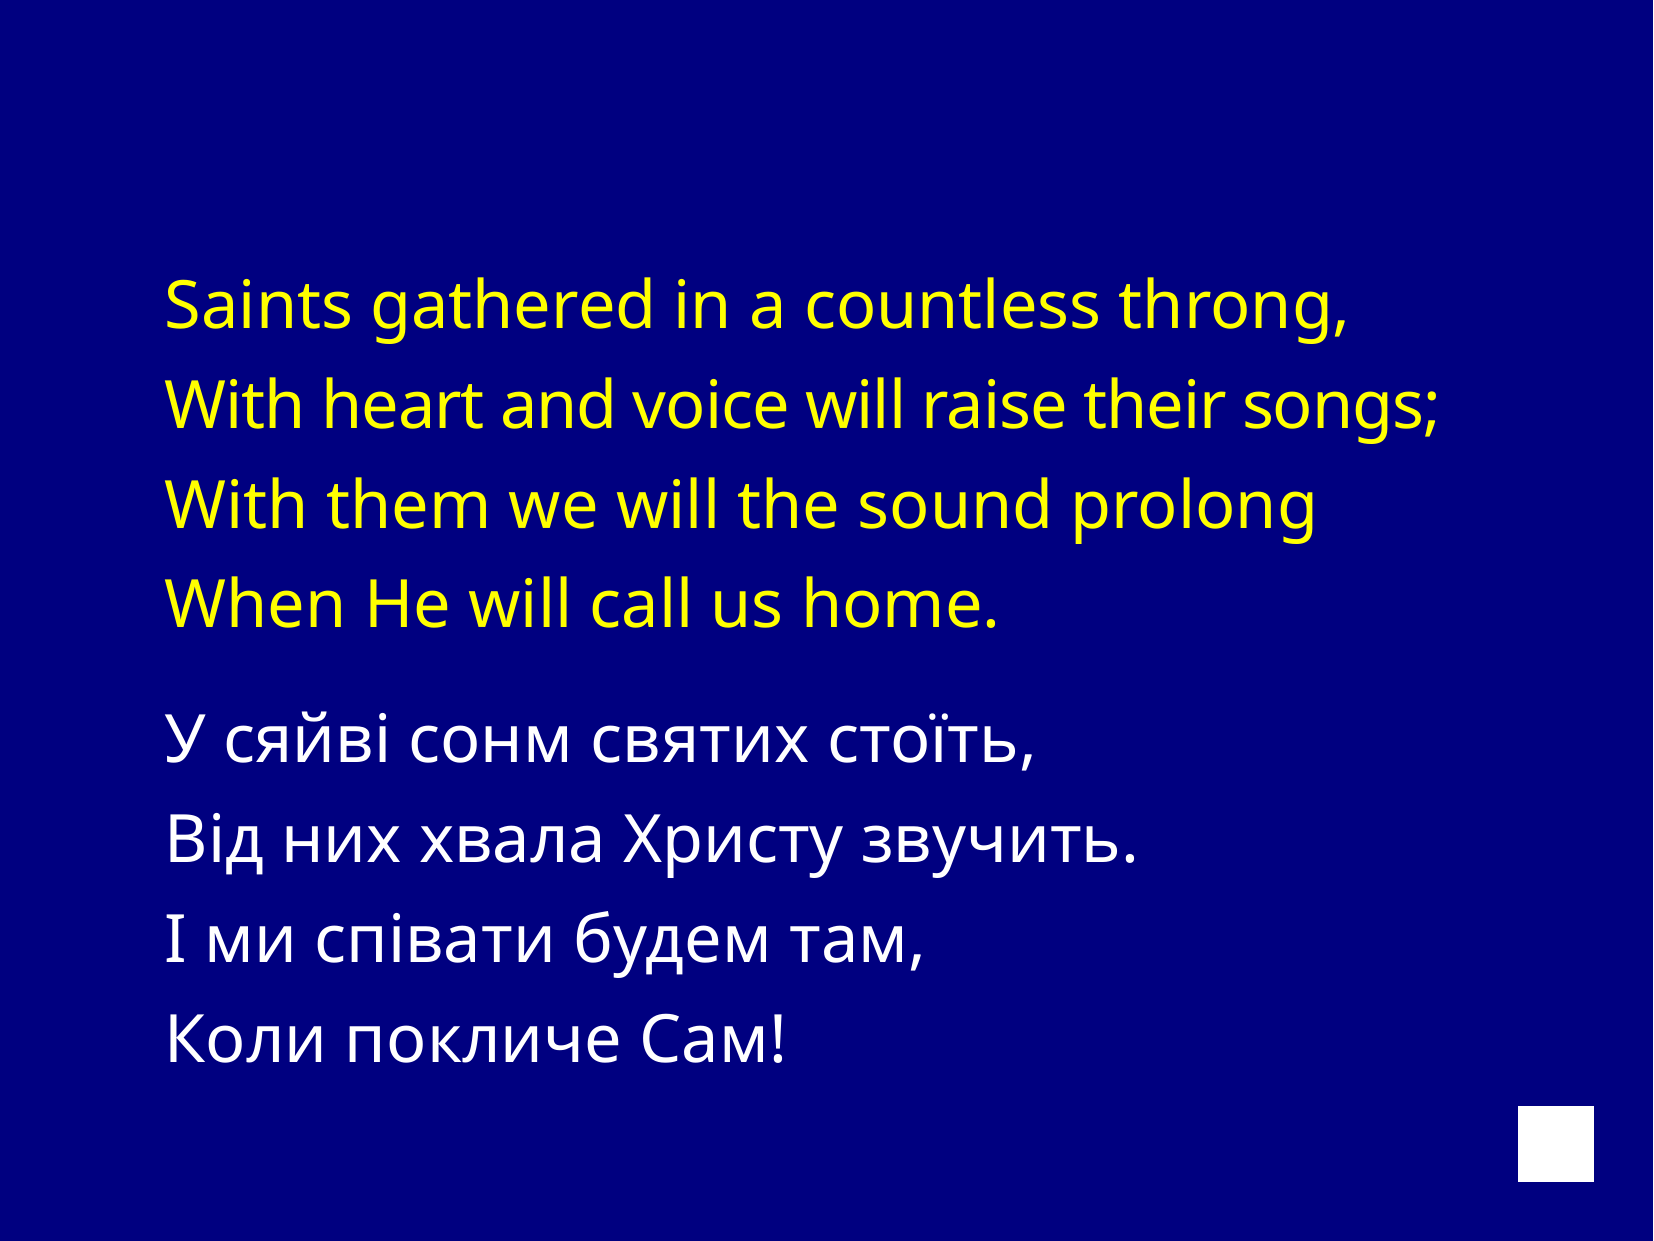

Saints gathered in a countless throng,
	With heart and voice will raise their songs;
	With them we will the sound prolong
	When He will call us home.
	У сяйві сонм святих стоїть,
	Від них хвала Христу звучить.
	І ми співати будем там,
	Коли покличе Сам!